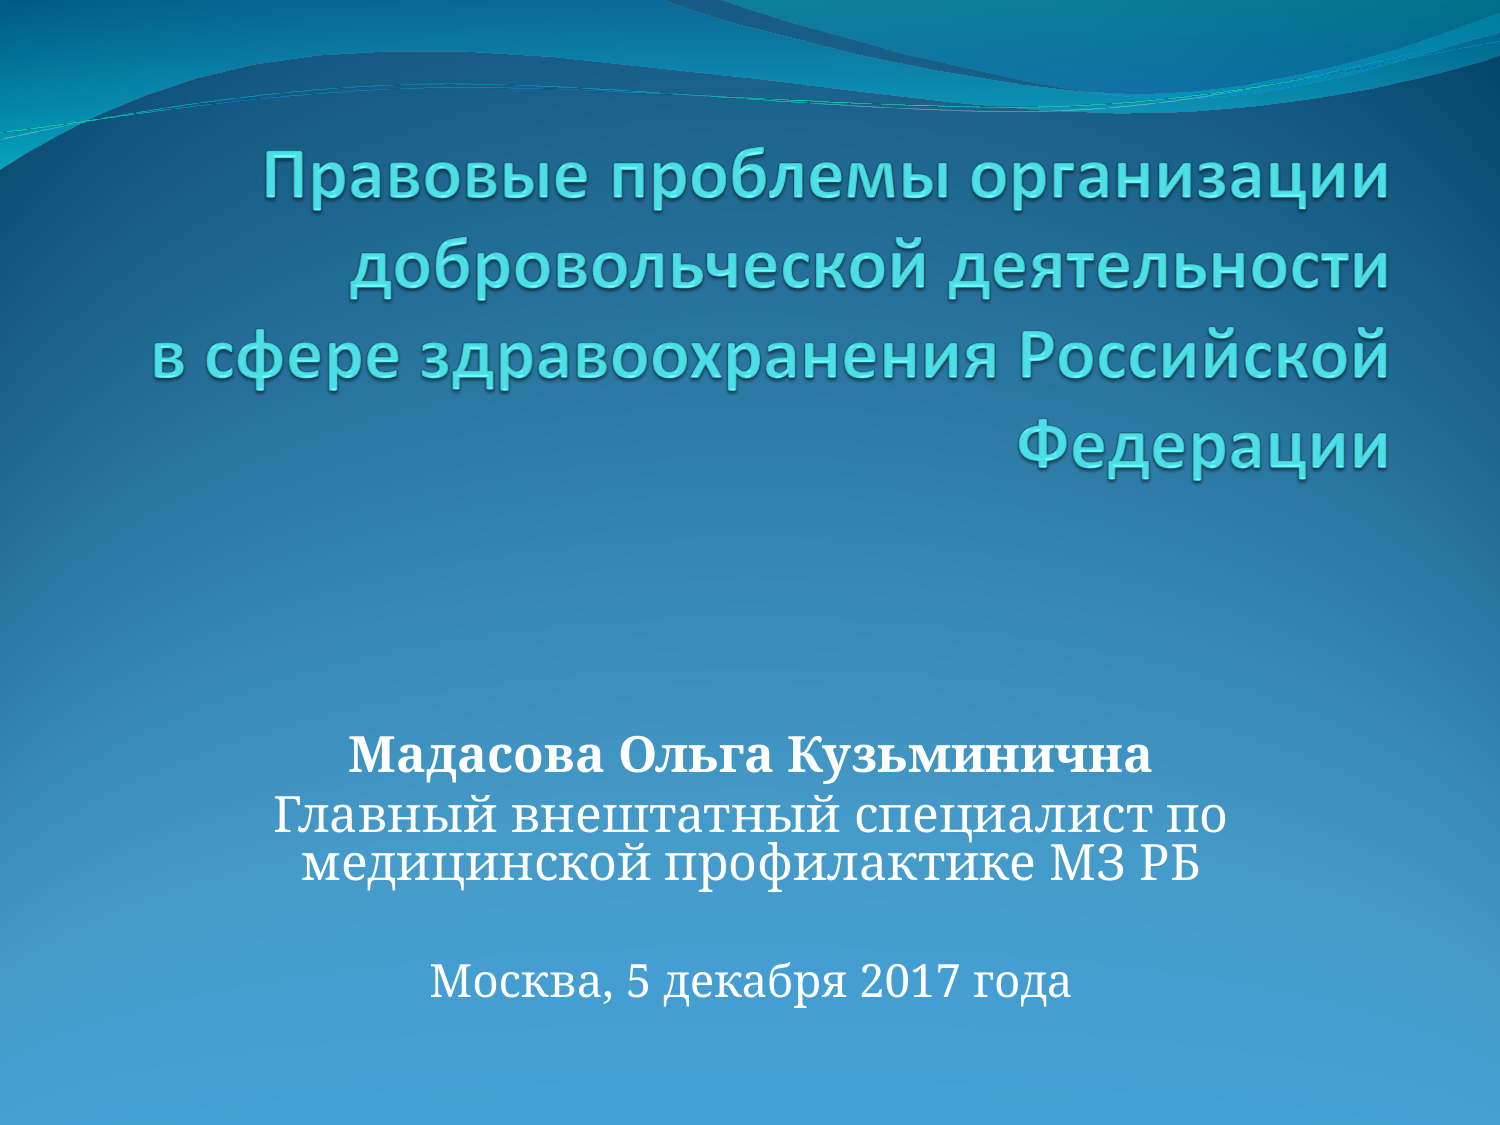

# Мадасова Ольга Кузьминична
Главный внештатный специалист по медицинской профилактике МЗ РБ
Москва, 5 декабря 2017 года